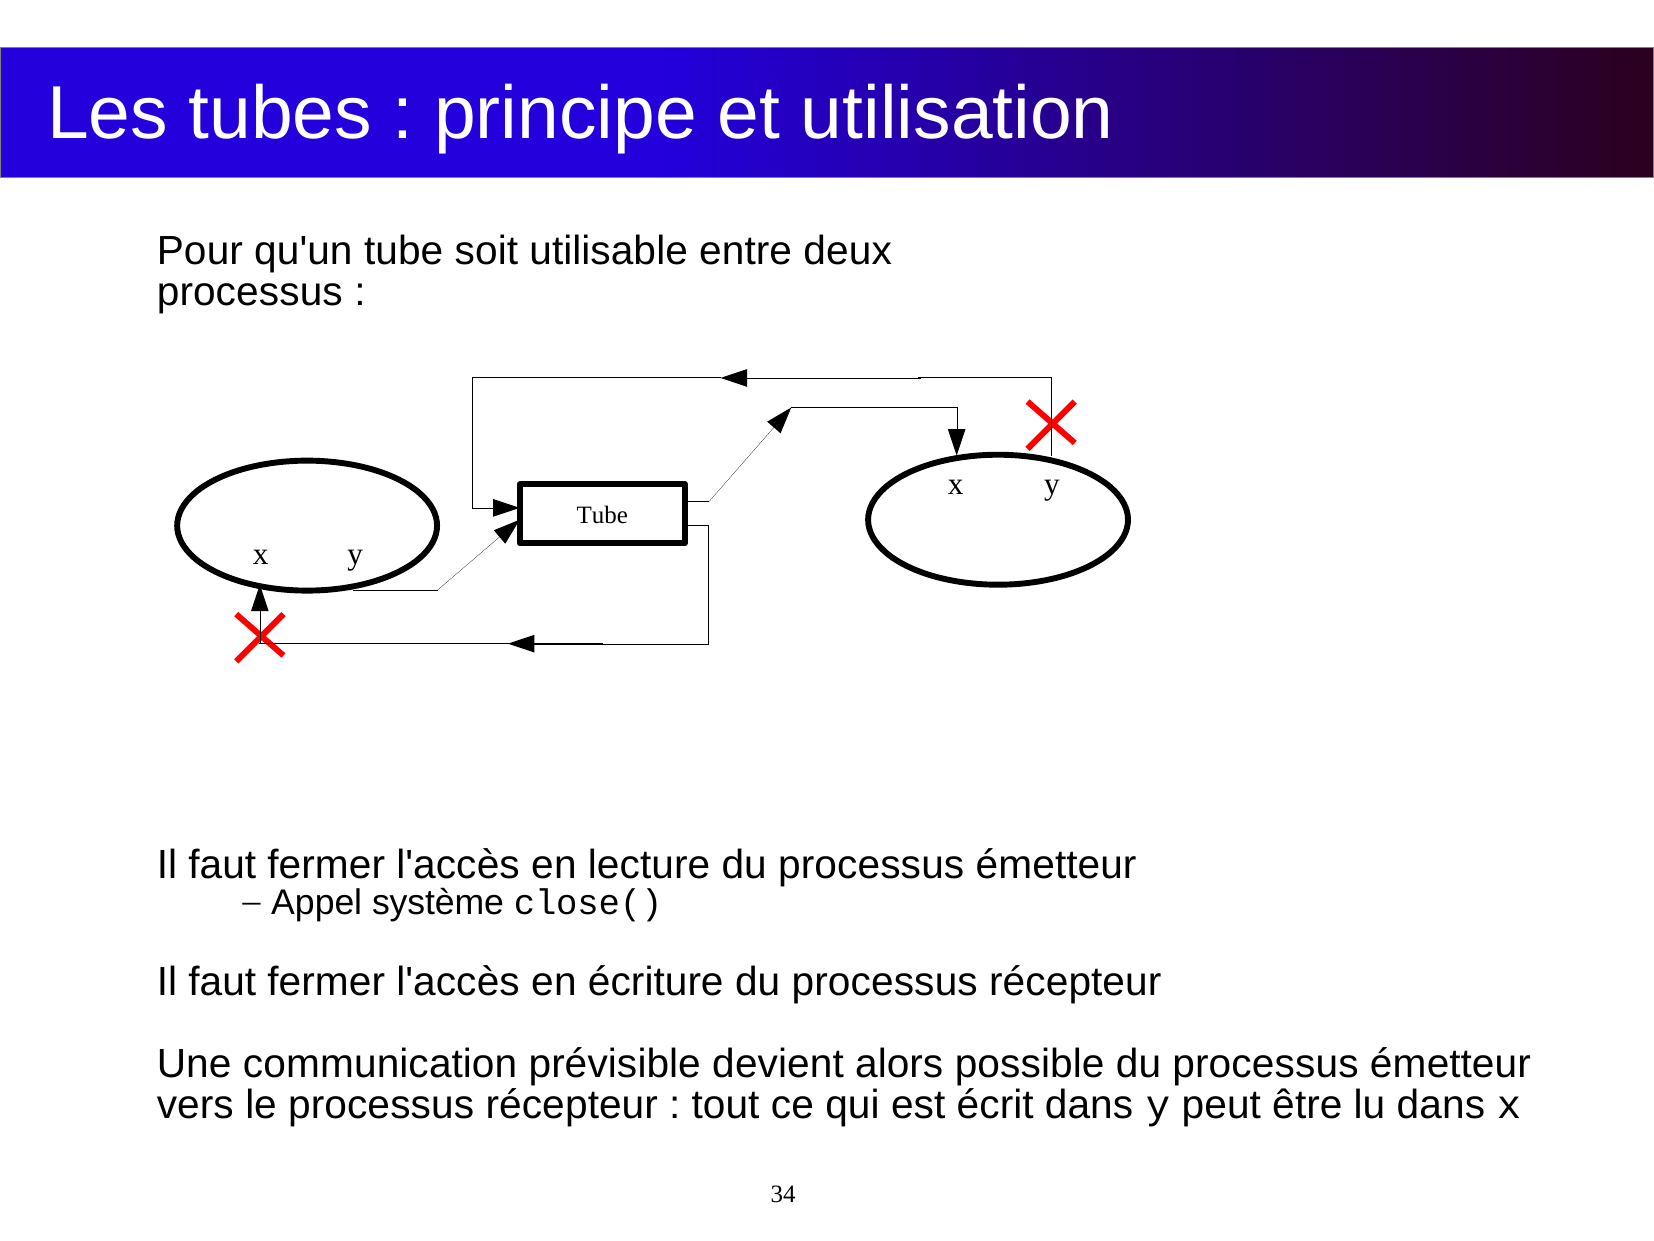

# Les tubes : principe et utilisation
Pour qu'un tube soit utilisable entre deux
processus :
Il faut fermer l'accès en lecture du processus émetteur
Appel système close()
Il faut fermer l'accès en écriture du processus récepteur
Une communication prévisible devient alors possible du processus émetteur vers le processus récepteur : tout ce qui est écrit dans y peut être lu dans x
x
y
Tube
x
y